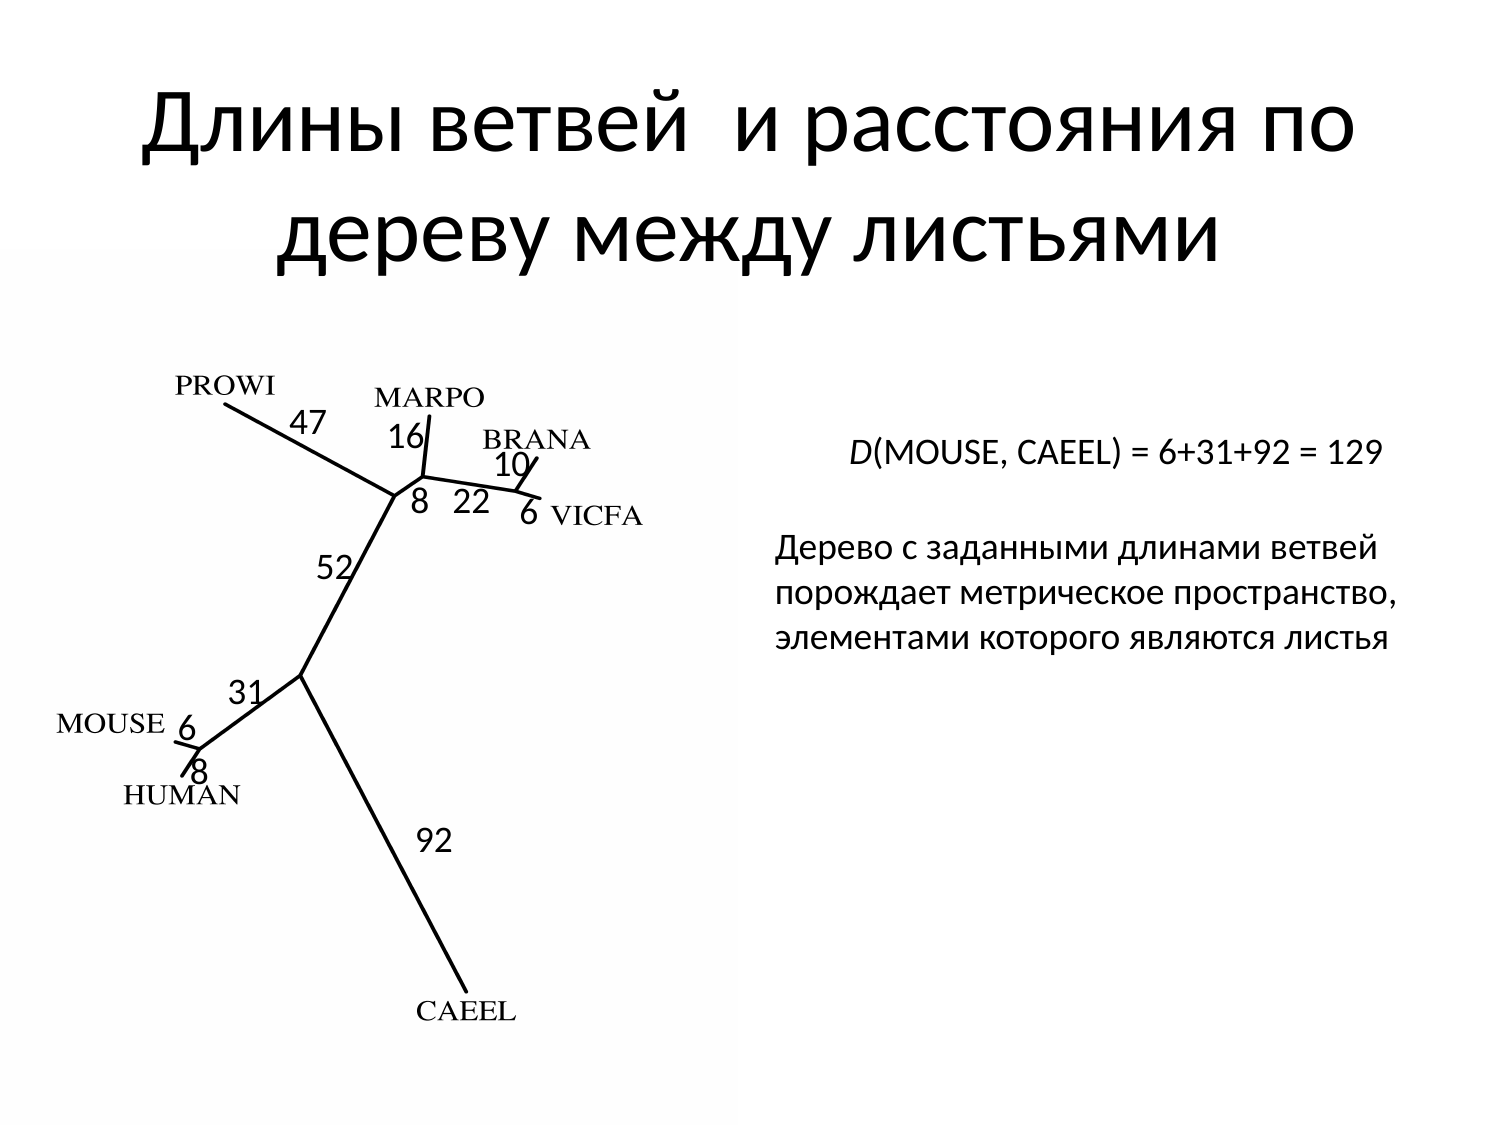

# Длины ветвей и расстояния по дереву между листьями
47
16
D(MOUSE, CAEEL) = 6+31+92 = 129
10
8
22
6
Дерево с заданными длинами ветвей порождает метрическое пространство, элементами которого являются листья
52
31
6
8
92